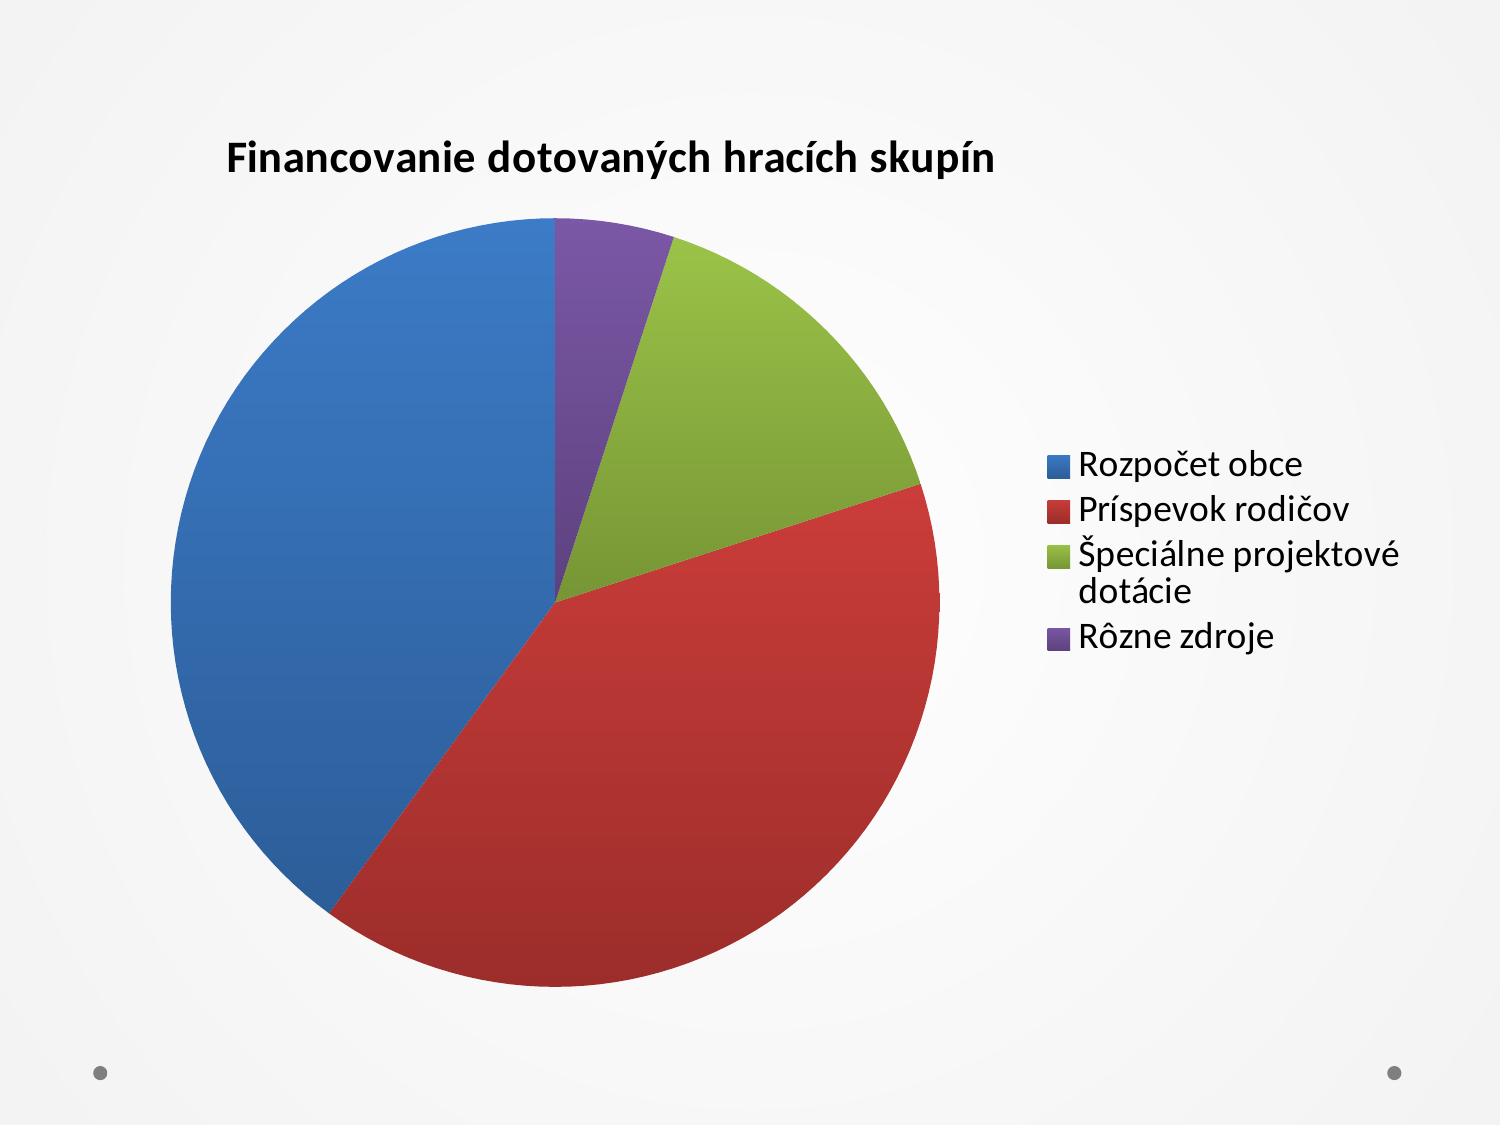

### Chart: Financovanie dotovaných hracích skupín
| Category | Financovanie dotovaných hracích skupín |
|---|---|
| Rozpočet obce | 0.4 |
| Príspevok rodičov | 0.4 |
| Špeciálne projektové dotácie | 0.15 |
| Rôzne zdroje | 0.05 |